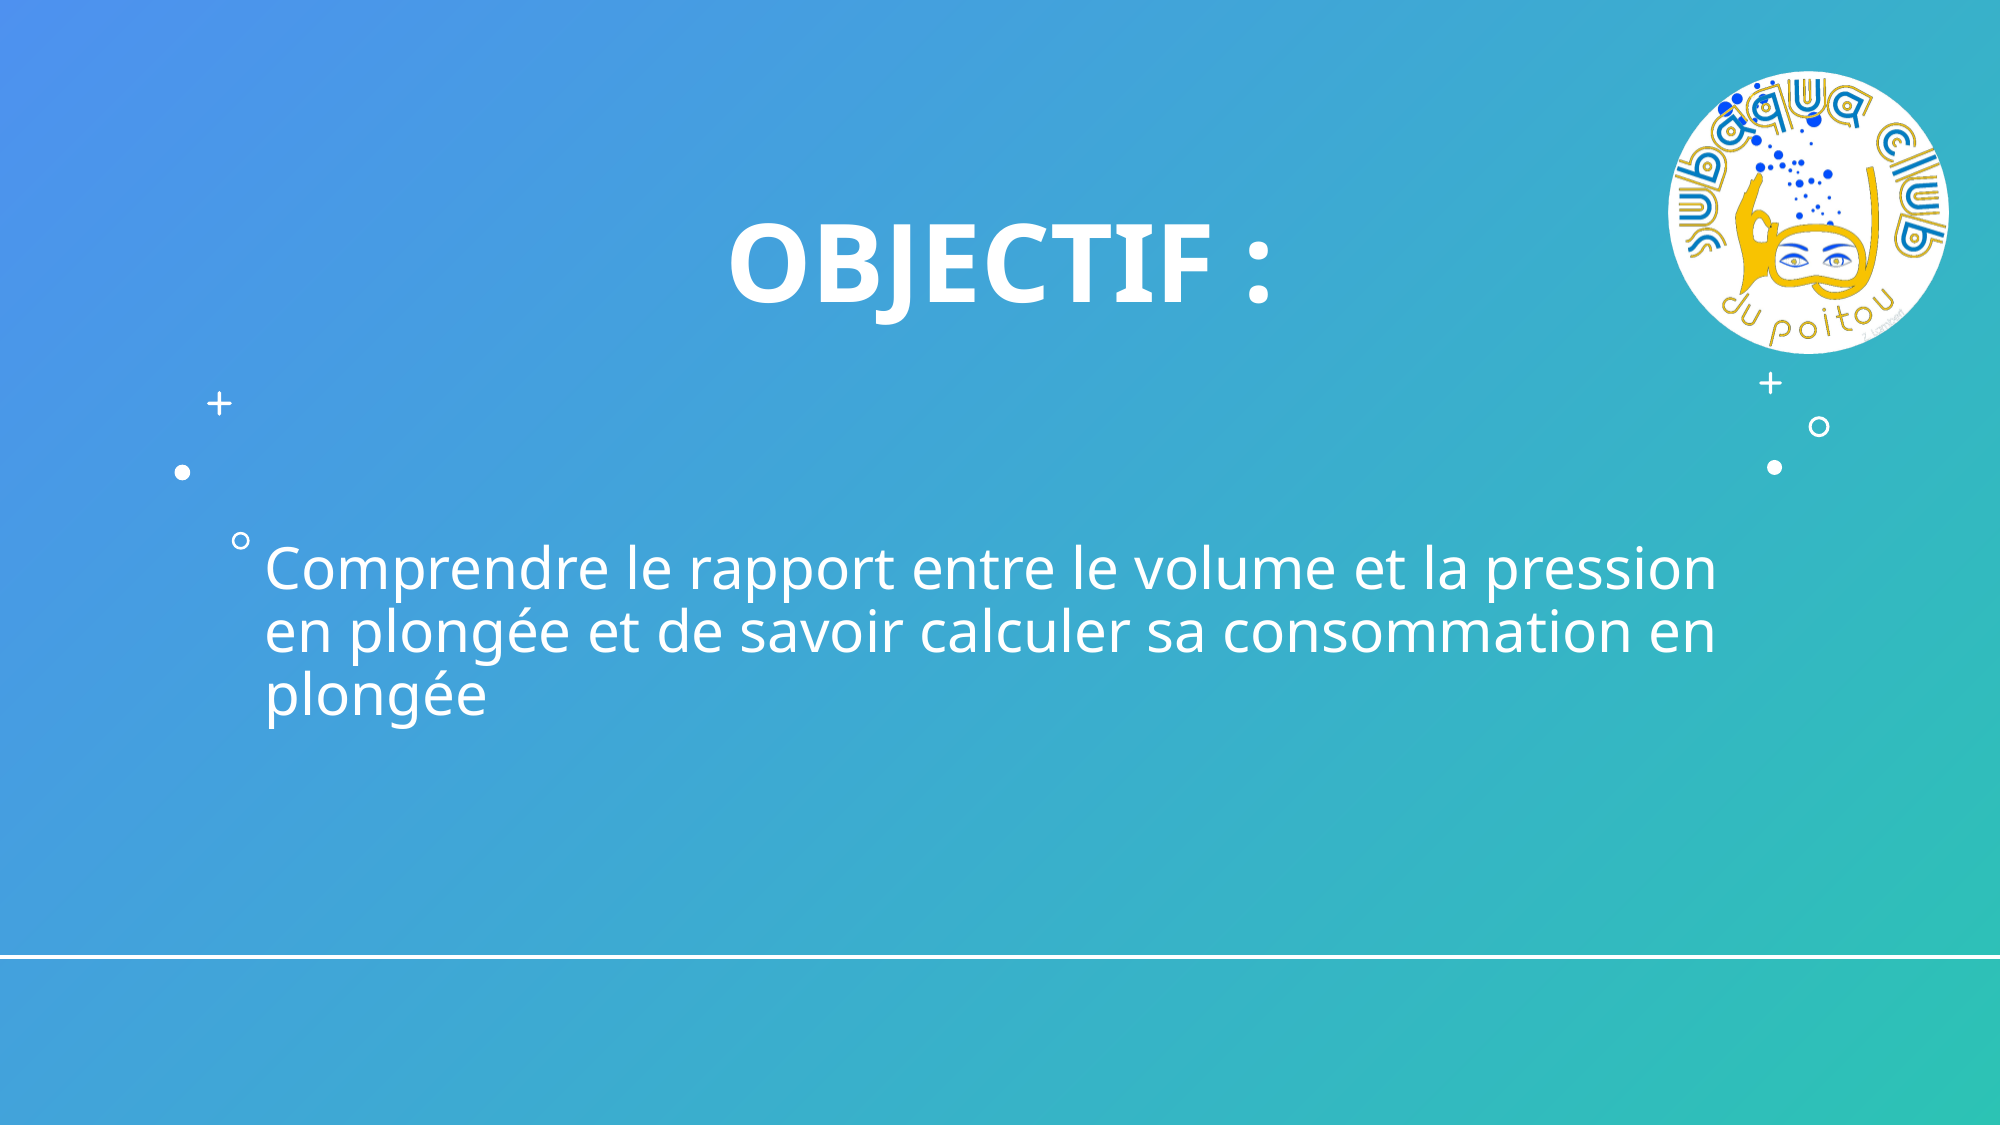

# Objectif :
Comprendre le rapport entre le volume et la pression en plongée et de savoir calculer sa consommation en plongée